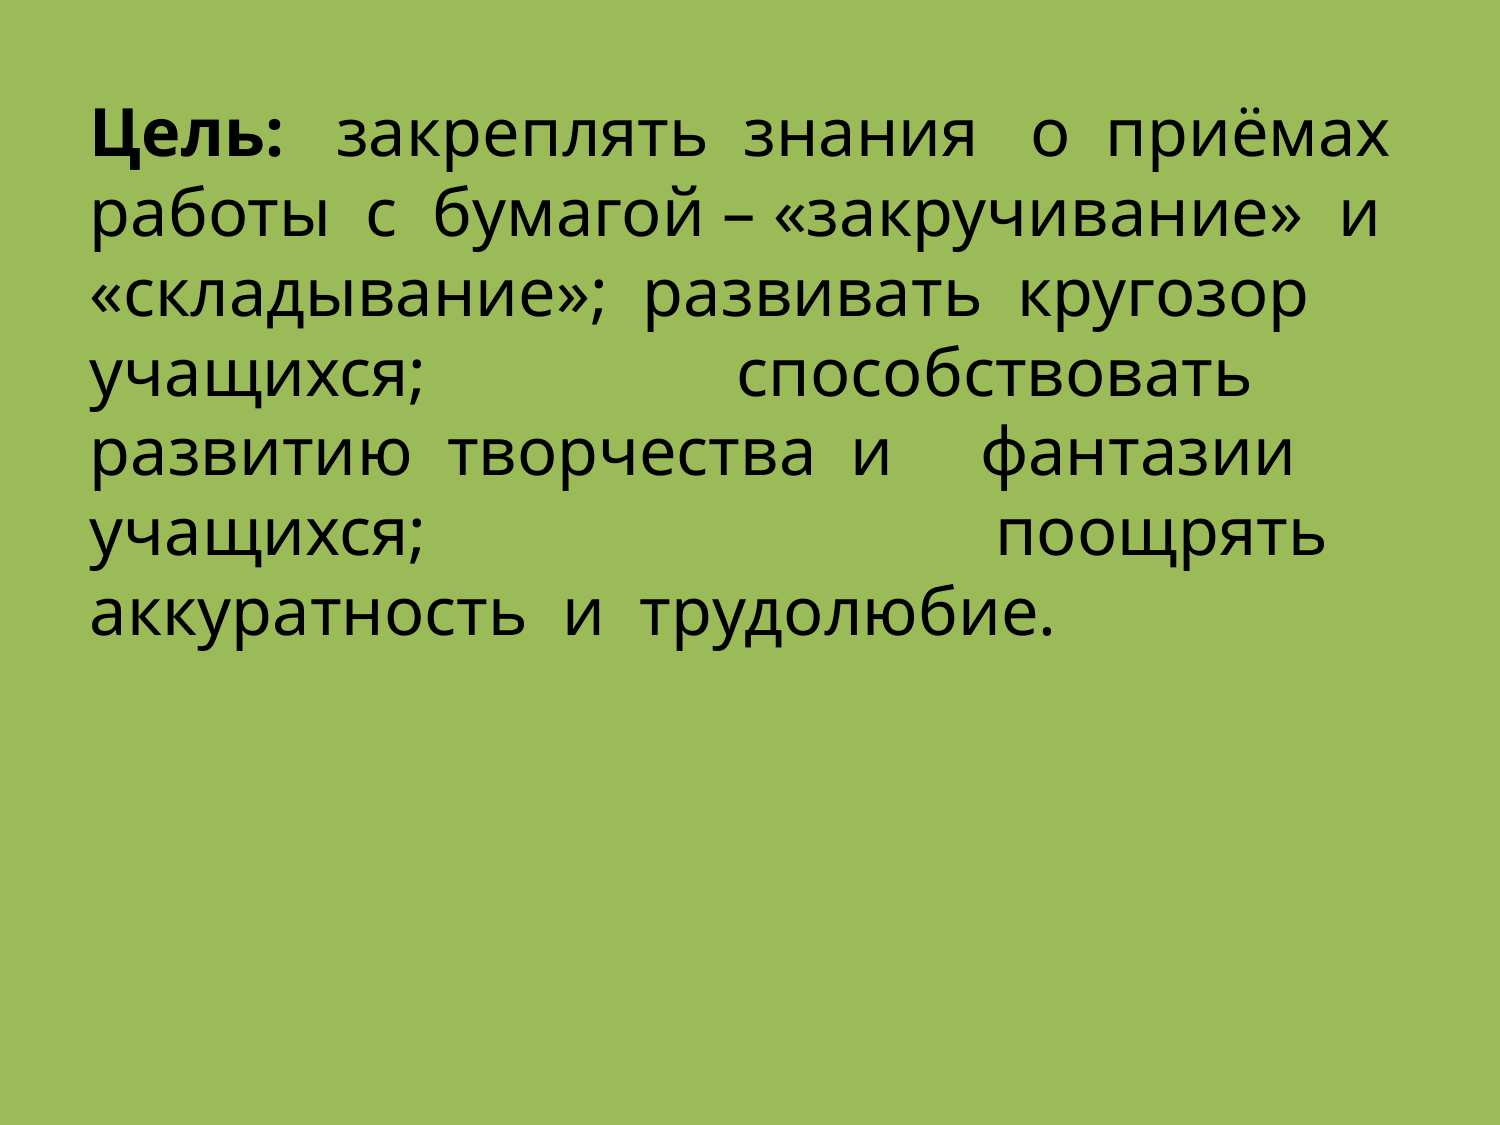

# Цель: закреплять знания о приёмах работы с бумагой – «закручивание» и «складывание»; развивать кругозор учащихся; способствовать развитию творчества и фантазии учащихся; поощрять аккуратность и трудолюбие.